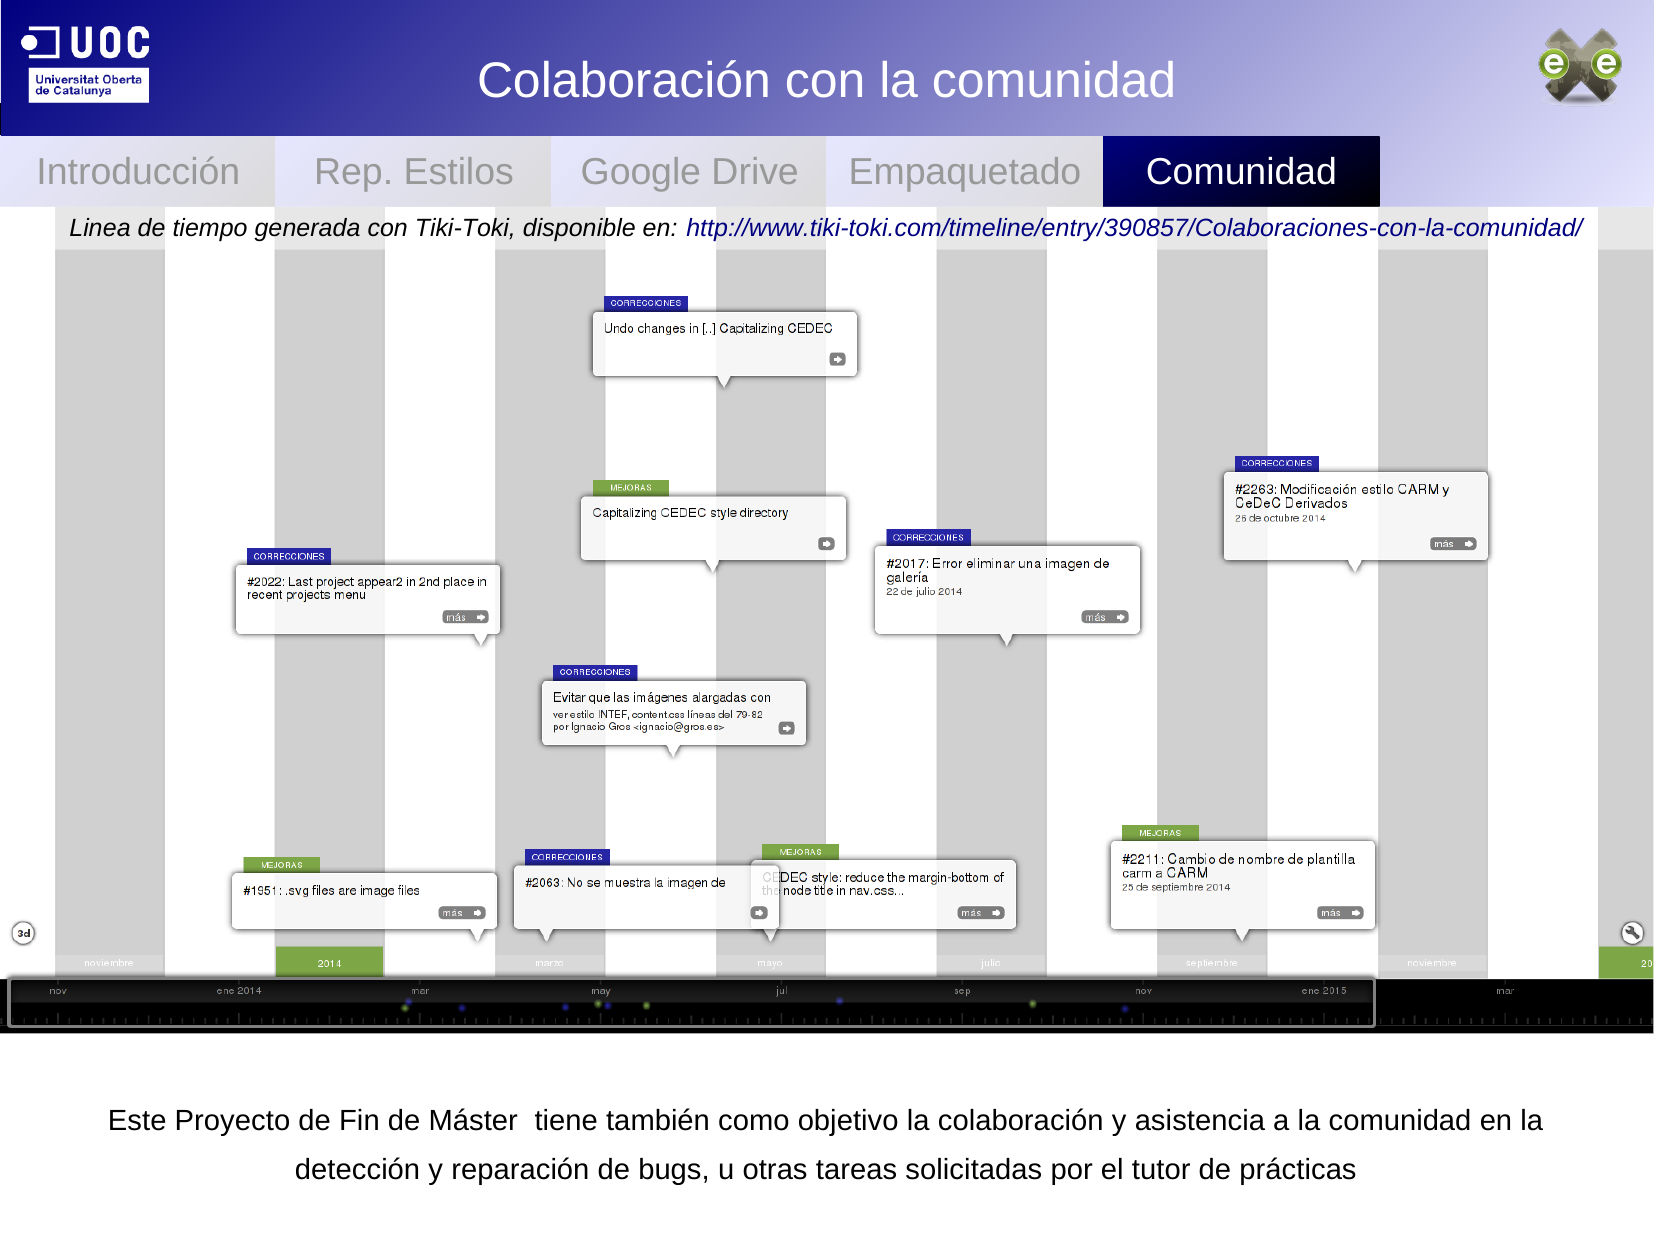

Colaboración con la comunidad
Introducción
Rep. Estilos
Google Drive
Empaquetado
Comunidad
Linea de tiempo generada con Tiki-Toki, disponible en: http://www.tiki-toki.com/timeline/entry/390857/Colaboraciones-con-la-comunidad/
Este Proyecto de Fin de Máster tiene también como objetivo la colaboración y asistencia a la comunidad en la detección y reparación de bugs, u otras tareas solicitadas por el tutor de prácticas